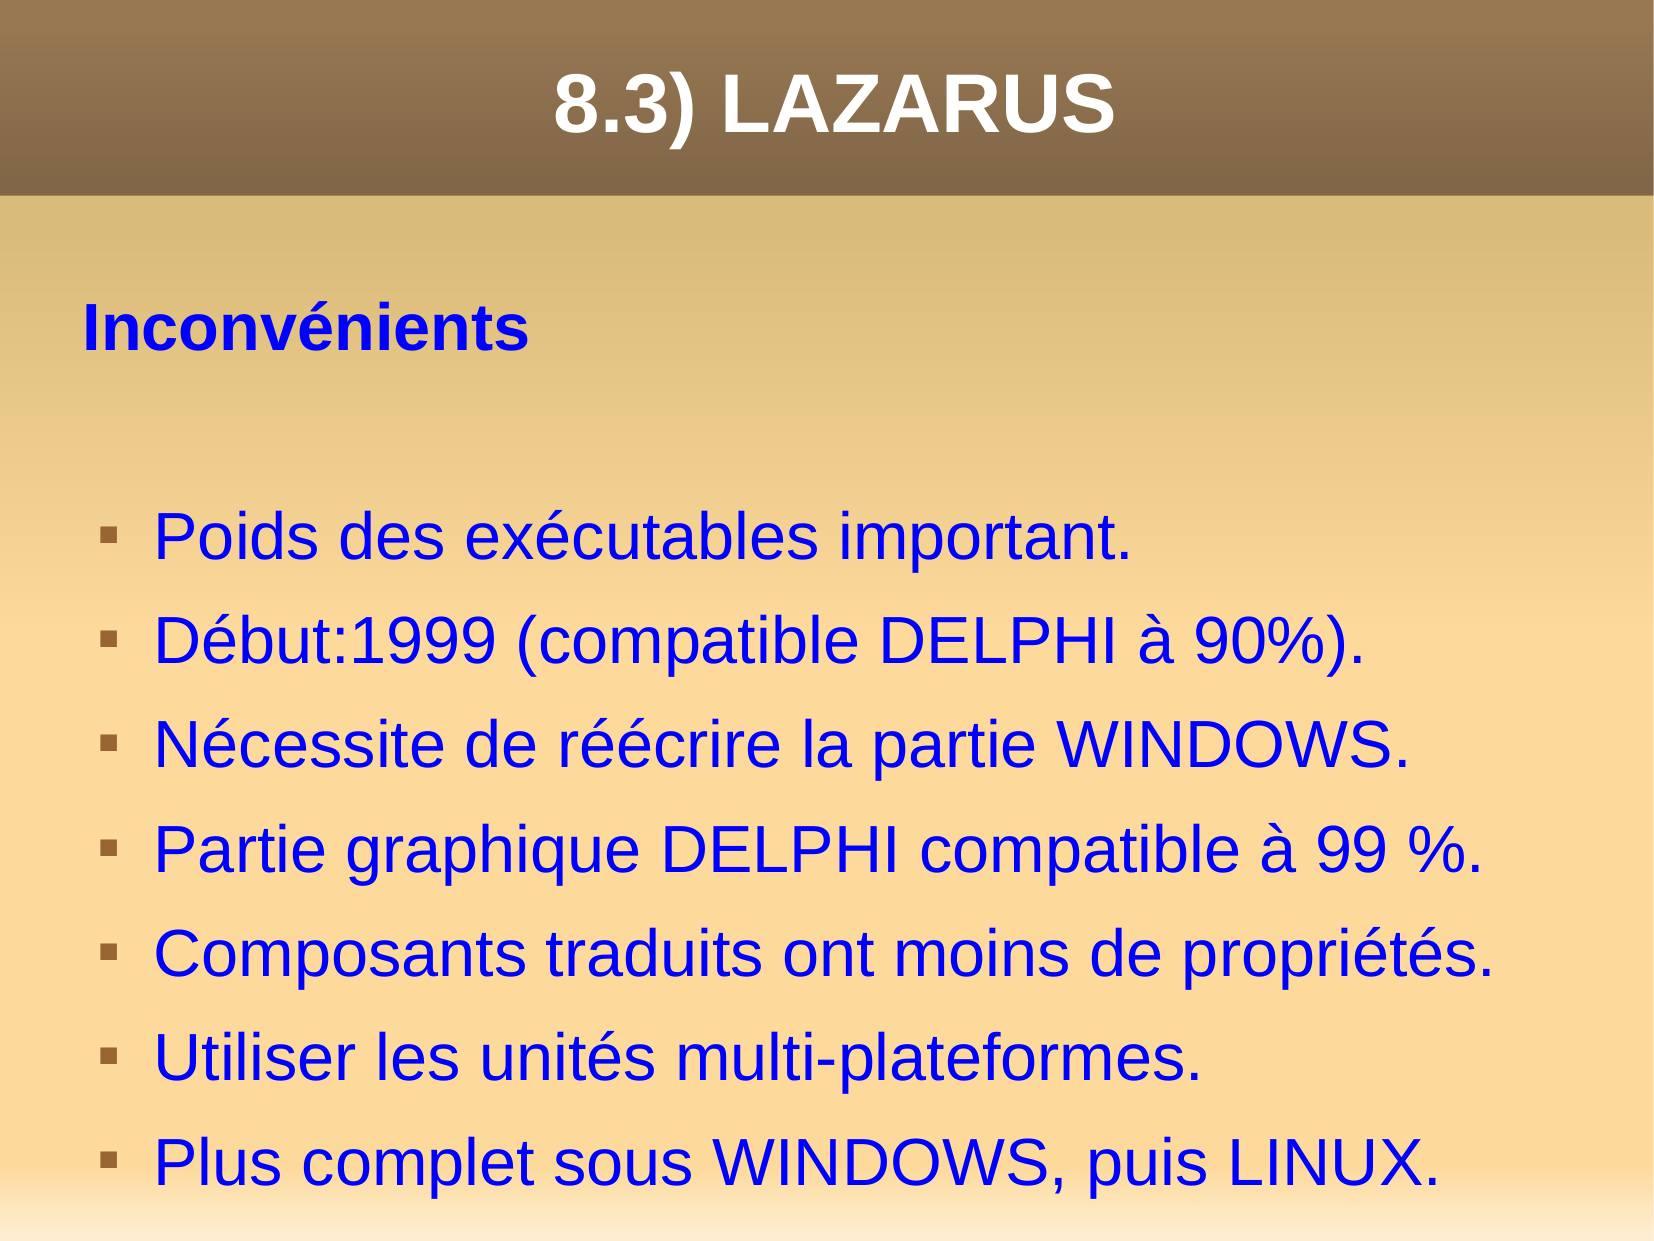

# 8.3) LAZARUS
Inconvénients
Poids des exécutables important.
Début:1999 (compatible DELPHI à 90%).
Nécessite de réécrire la partie WINDOWS.
Partie graphique DELPHI compatible à 99 %.
Composants traduits ont moins de propriétés.
Utiliser les unités multi-plateformes.
Plus complet sous WINDOWS, puis LINUX.